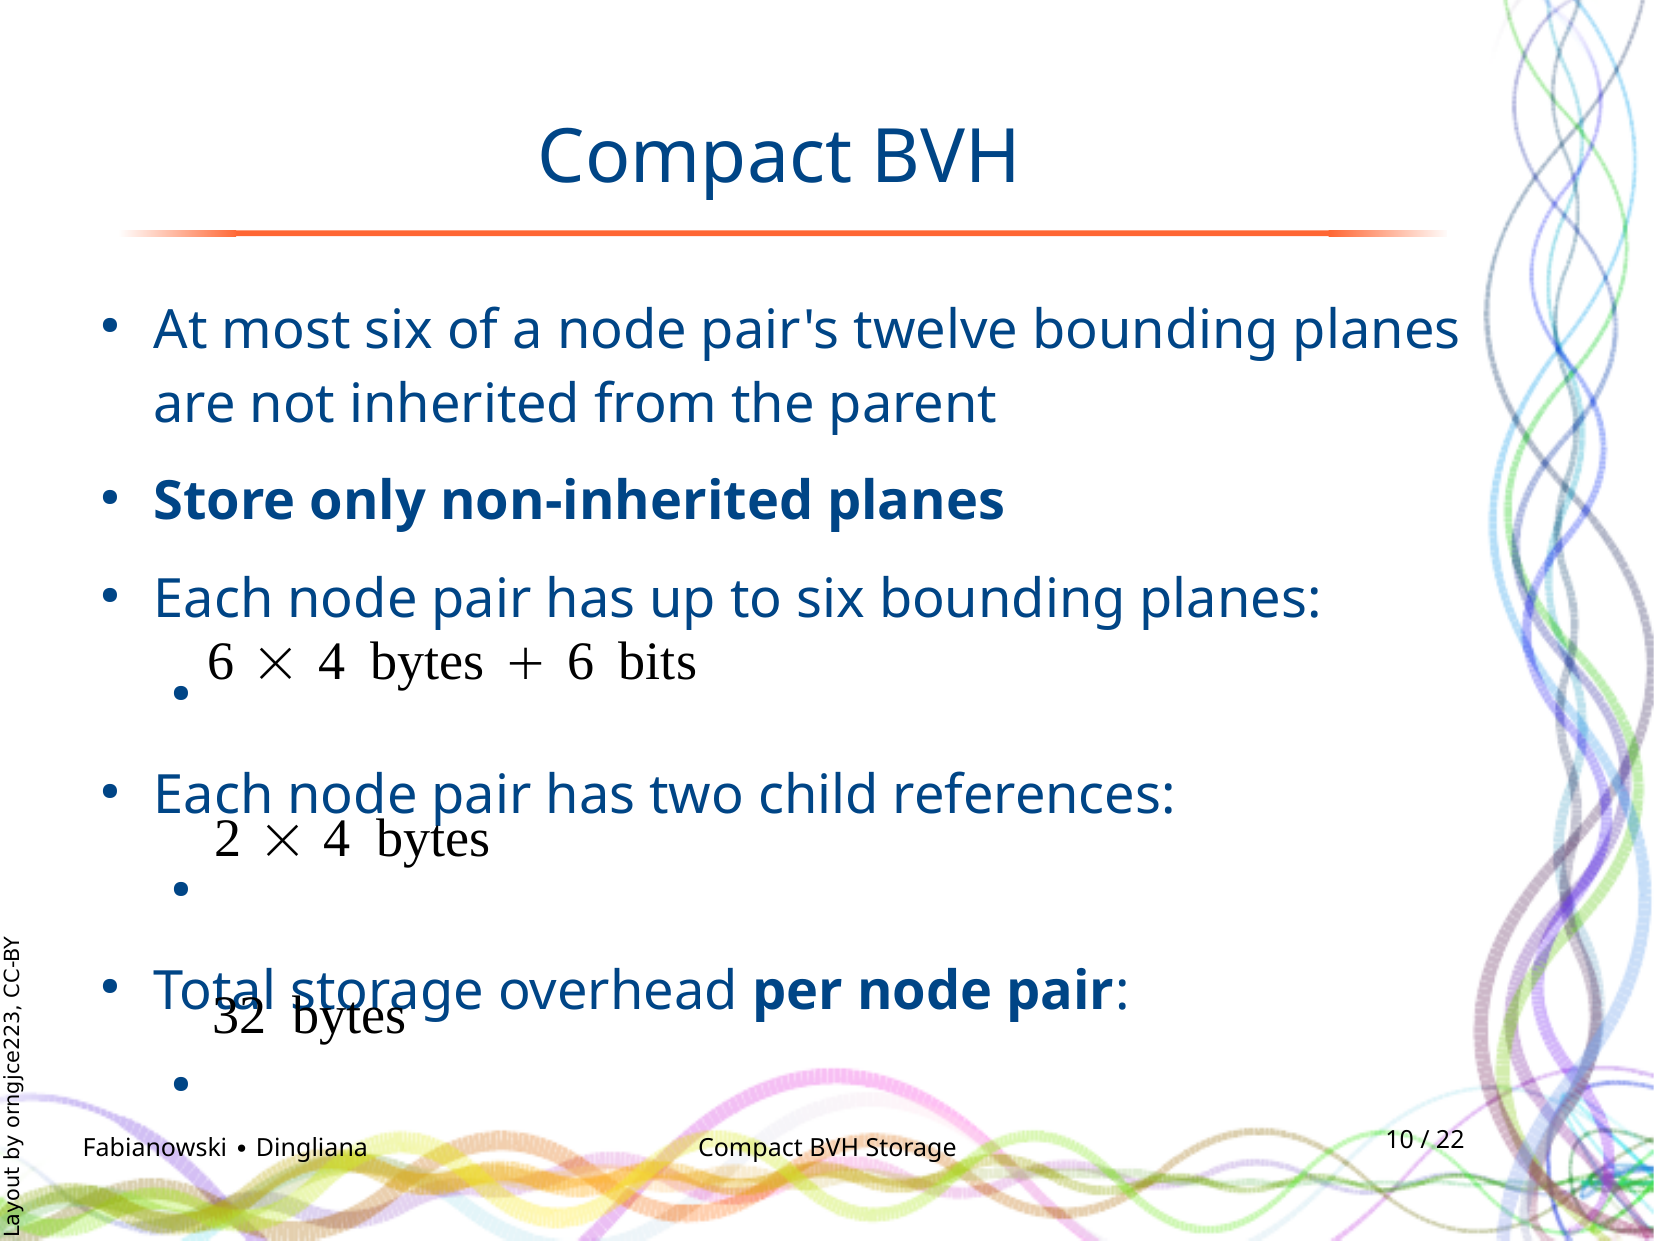

# Compact BVH
At most six of a node pair's twelve bounding planes are not inherited from the parent
Store only non-inherited planes
Each node pair has up to six bounding planes:
Each node pair has two child references:
Total storage overhead per node pair:
	10 / 22